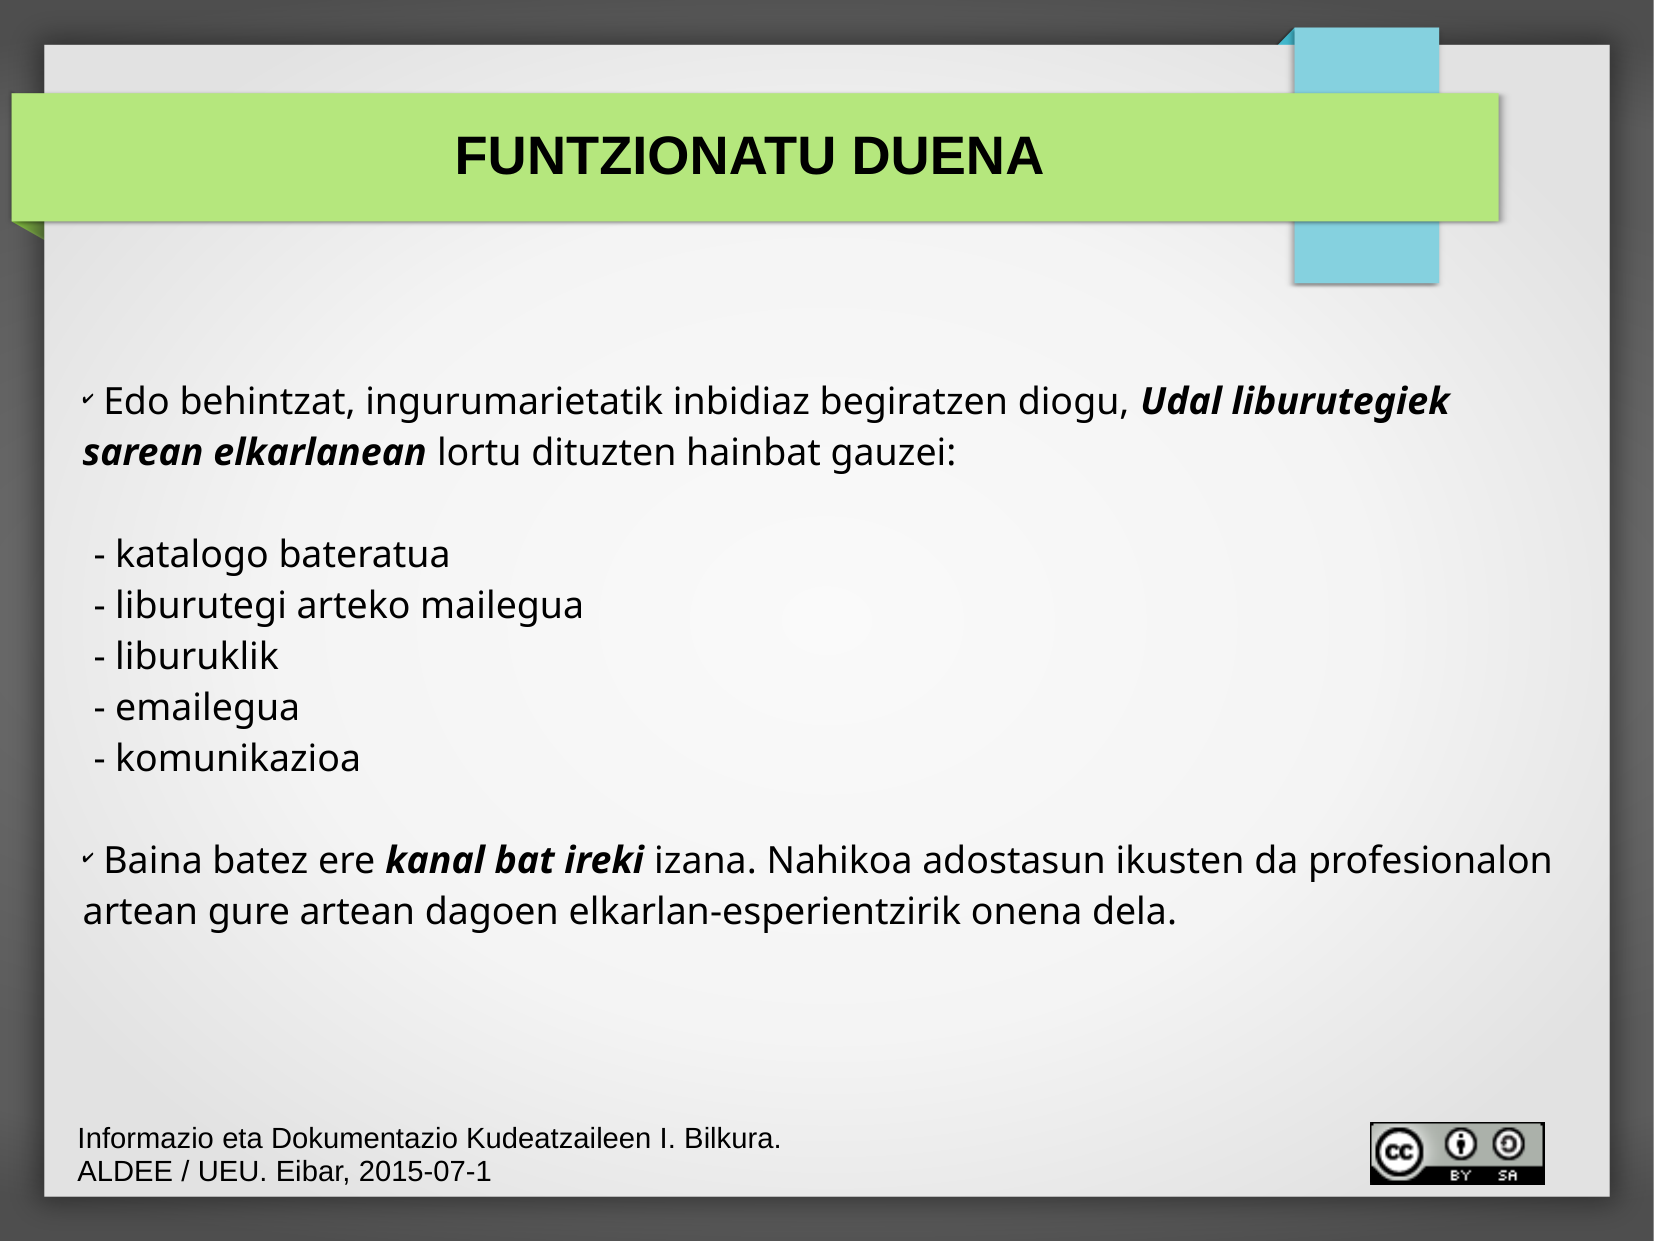

FUNTZIONATU DUENA
# Edo behintzat, ingurumarietatik inbidiaz begiratzen diogu, Udal liburutegiek sarean elkarlanean lortu dituzten hainbat gauzei:
- katalogo bateratua
- liburutegi arteko mailegua
- liburuklik
- emailegua
- komunikazioa
 Baina batez ere kanal bat ireki izana. Nahikoa adostasun ikusten da profesionalon artean gure artean dagoen elkarlan-esperientzirik onena dela.
Informazio eta Dokumentazio Kudeatzaileen I. Bilkura.
ALDEE / UEU. Eibar, 2015-07-1